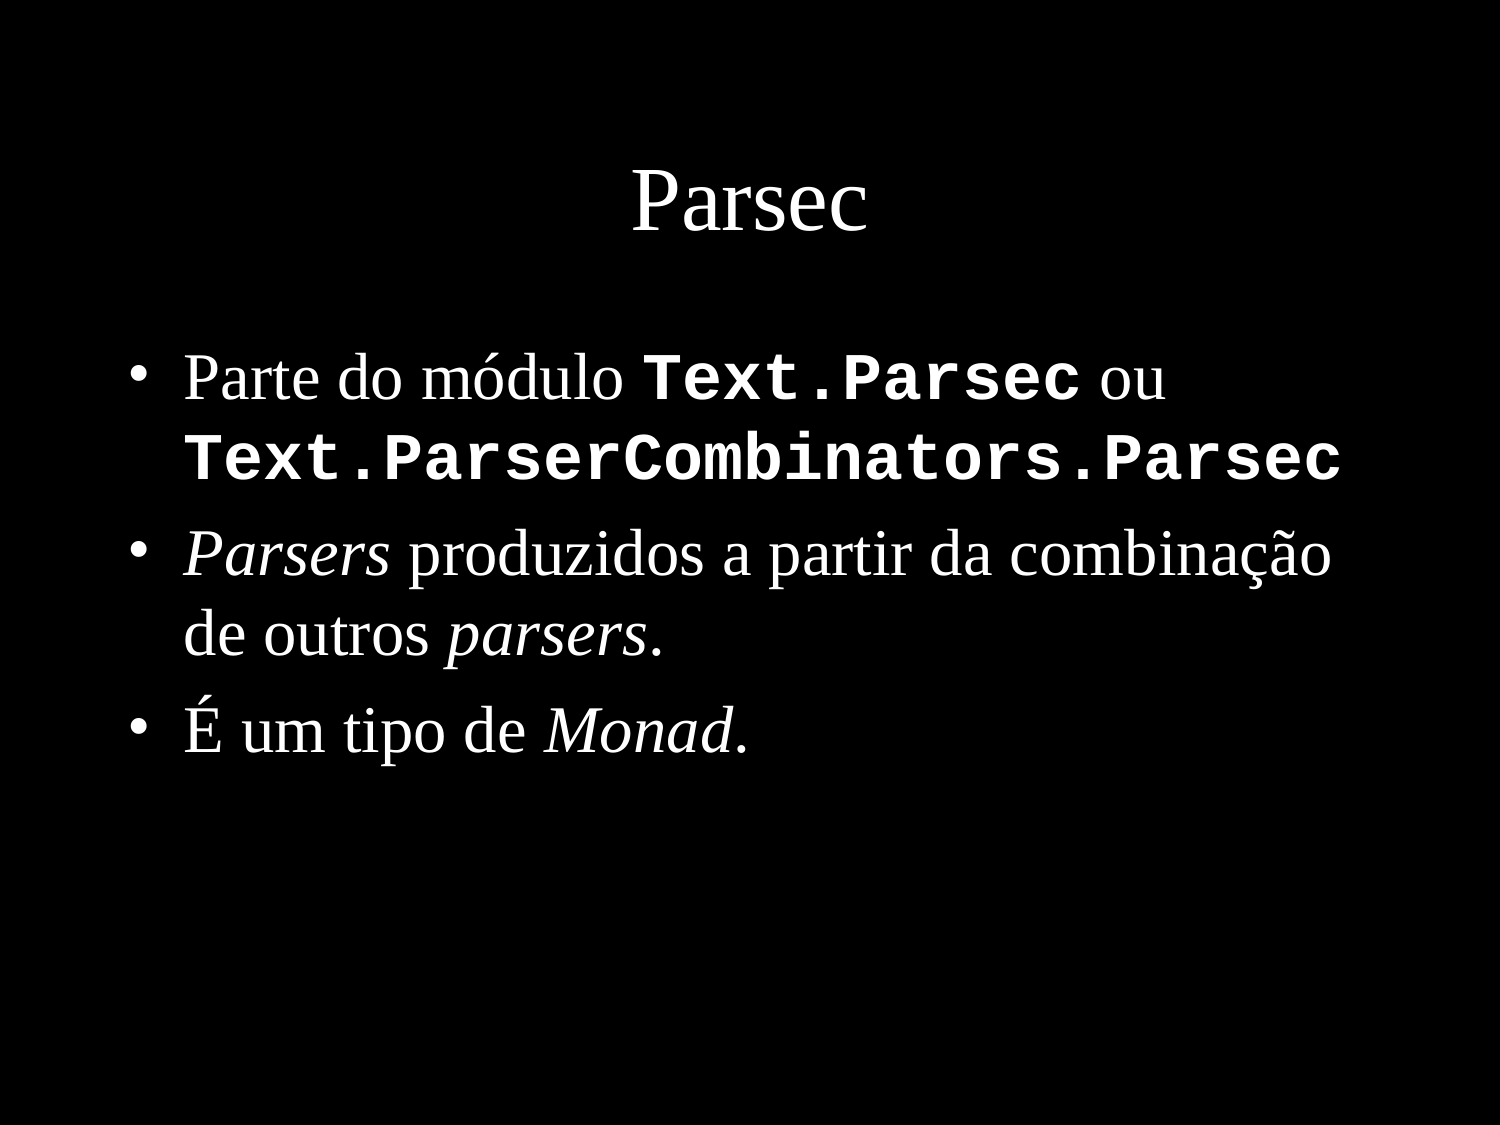

# Parsec
Parte do módulo Text.Parsec ou Text.ParserCombinators.Parsec
Parsers produzidos a partir da combinação de outros parsers.
É um tipo de Monad.